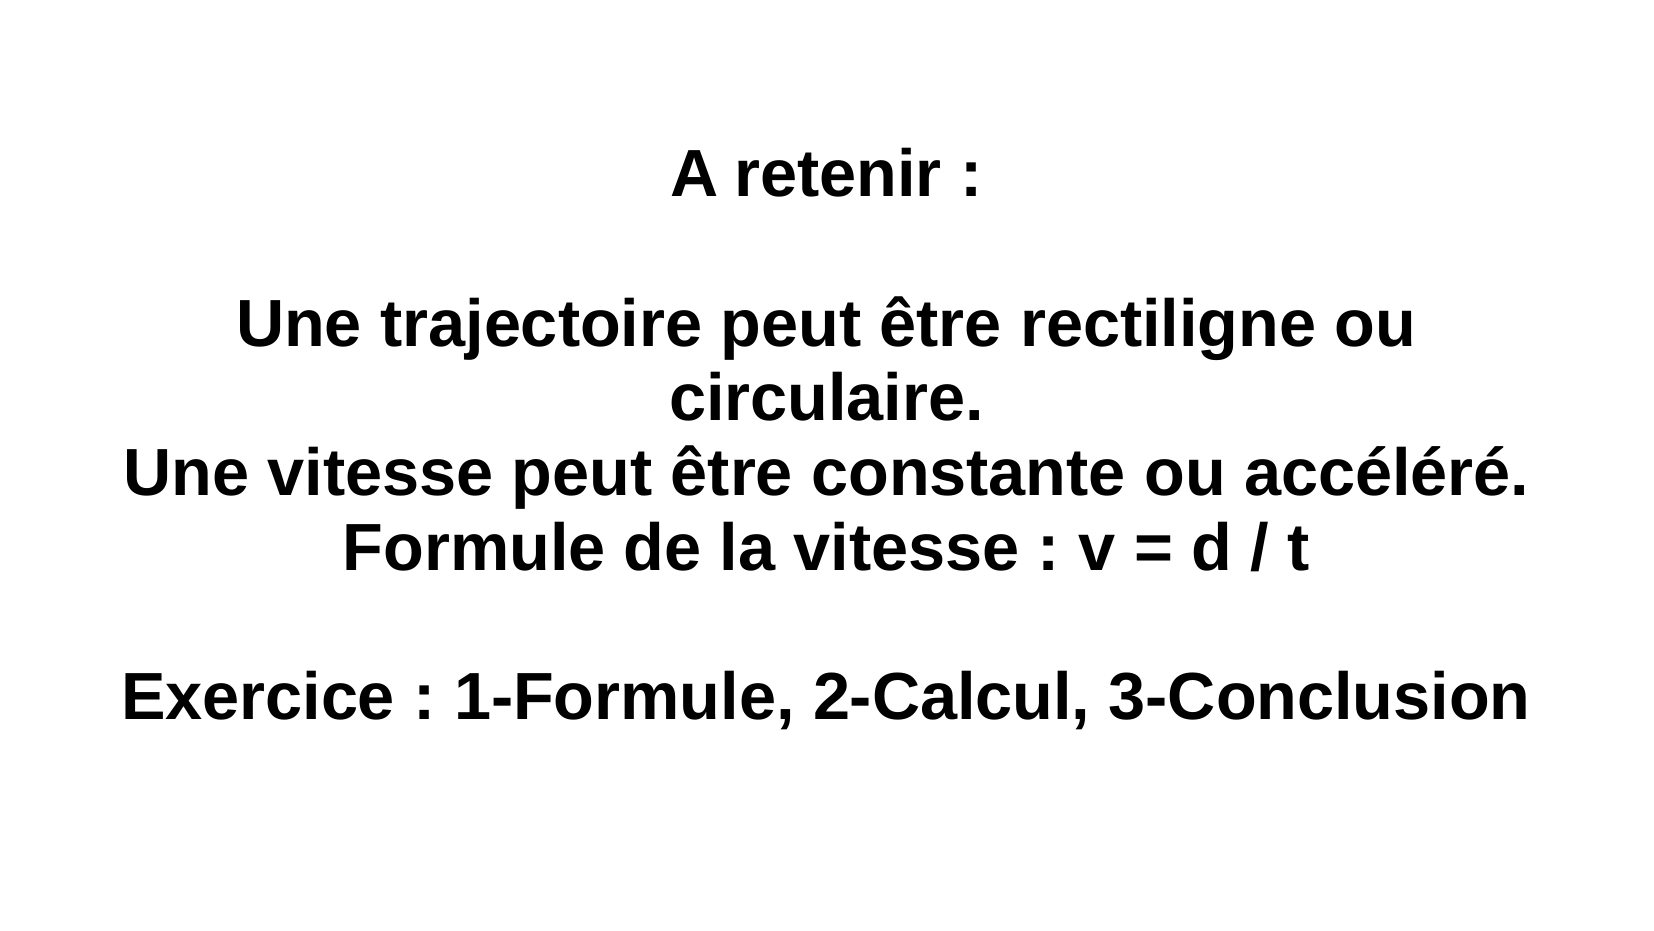

# A retenir :
Une trajectoire peut être rectiligne ou circulaire.
Une vitesse peut être constante ou accéléré.
Formule de la vitesse : v = d / t
Exercice : 1-Formule, 2-Calcul, 3-Conclusion